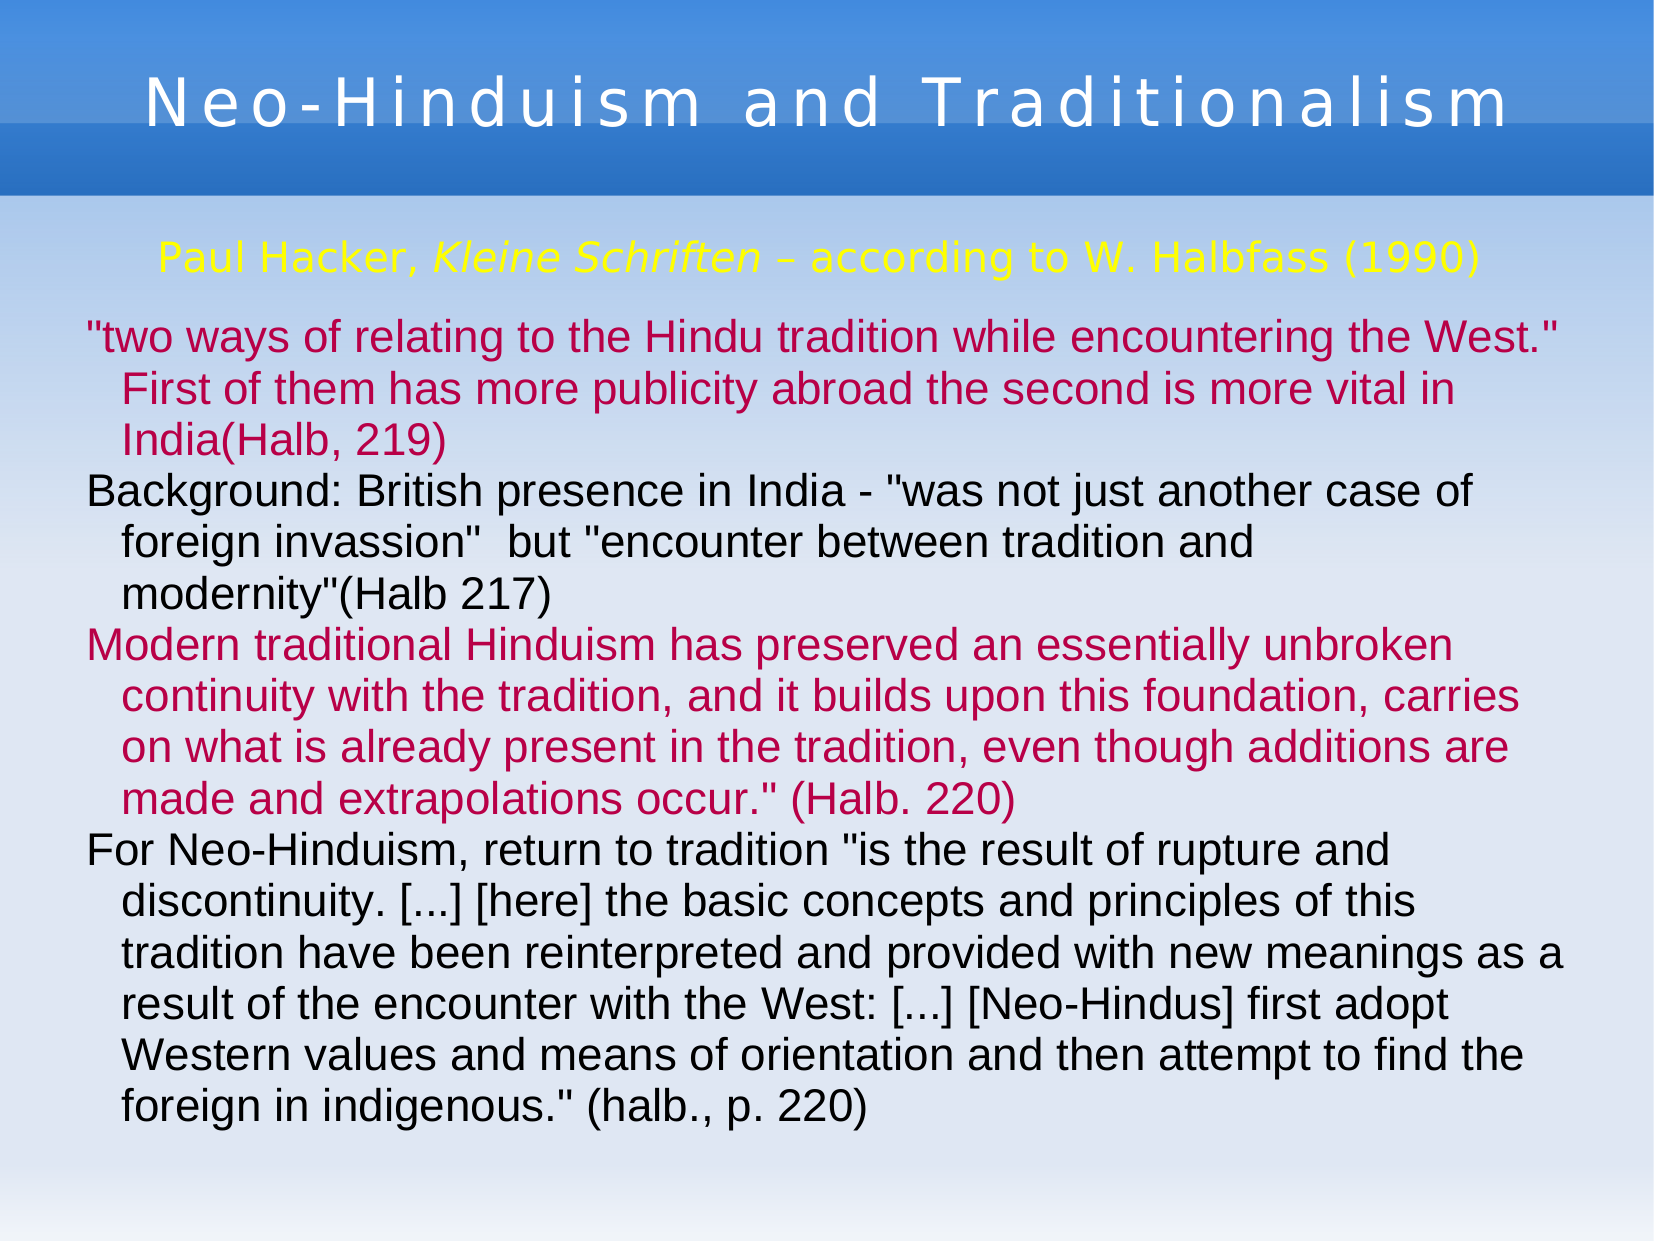

# Neo-Hinduism and Traditionalism
Paul Hacker, Kleine Schriften – according to W. Halbfass (1990)
"two ways of relating to the Hindu tradition while encountering the West." First of them has more publicity abroad the second is more vital in India(Halb, 219)
Background: British presence in India - "was not just another case of foreign invassion" but "encounter between tradition and modernity"(Halb 217)
Modern traditional Hinduism has preserved an essentially unbroken continuity with the tradition, and it builds upon this foundation, carries on what is already present in the tradition, even though additions are made and extrapolations occur." (Halb. 220)
For Neo-Hinduism, return to tradition "is the result of rupture and discontinuity. [...] [here] the basic concepts and principles of this tradition have been reinterpreted and provided with new meanings as a result of the encounter with the West: [...] [Neo-Hindus] first adopt Western values and means of orientation and then attempt to find the foreign in indigenous." (halb., p. 220)